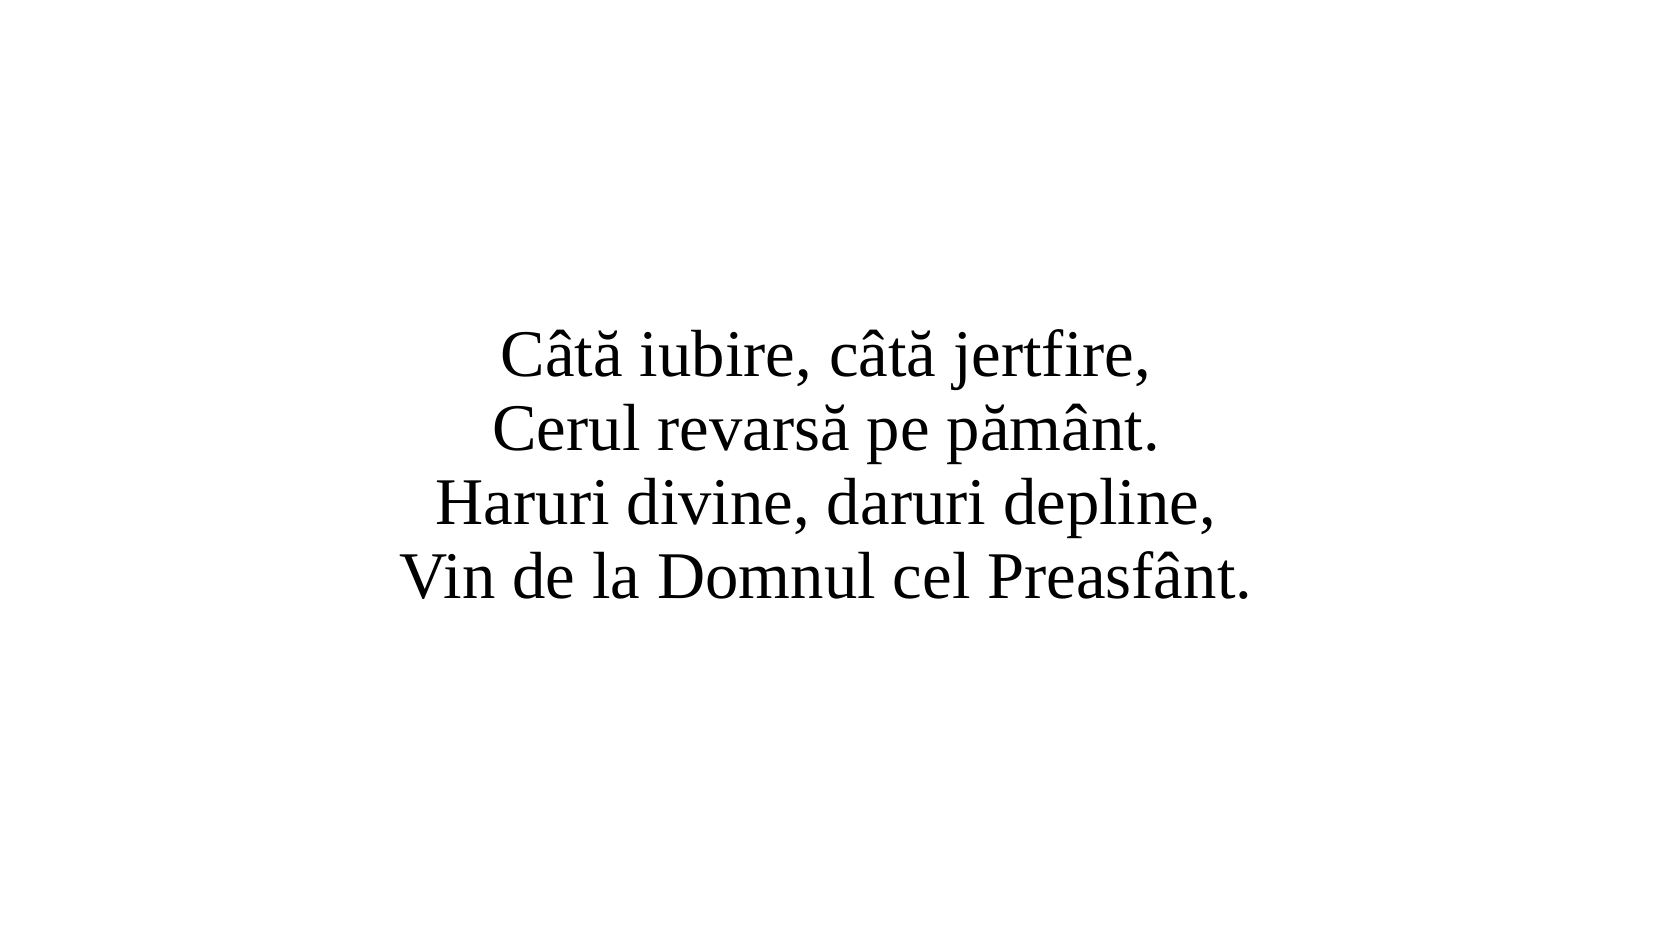

# Câtă iubire, câtă jertfire,
Cerul revarsă pe pământ.
Haruri divine, daruri depline,
Vin de la Domnul cel Preasfânt.